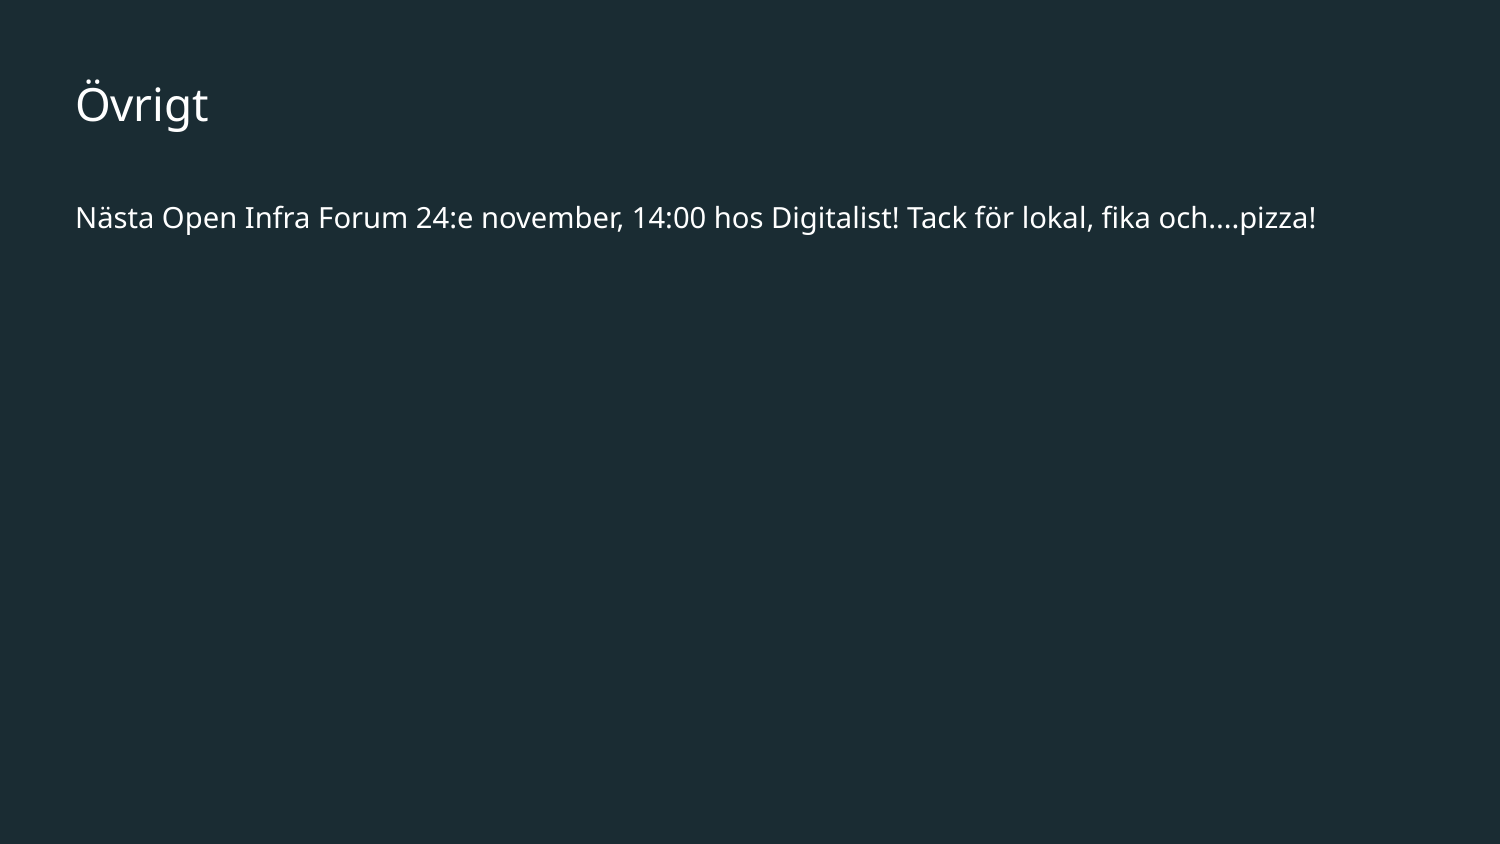

# Övrigt
Nästa Open Infra Forum 24:e november, 14:00 hos Digitalist! Tack för lokal, fika och....pizza!